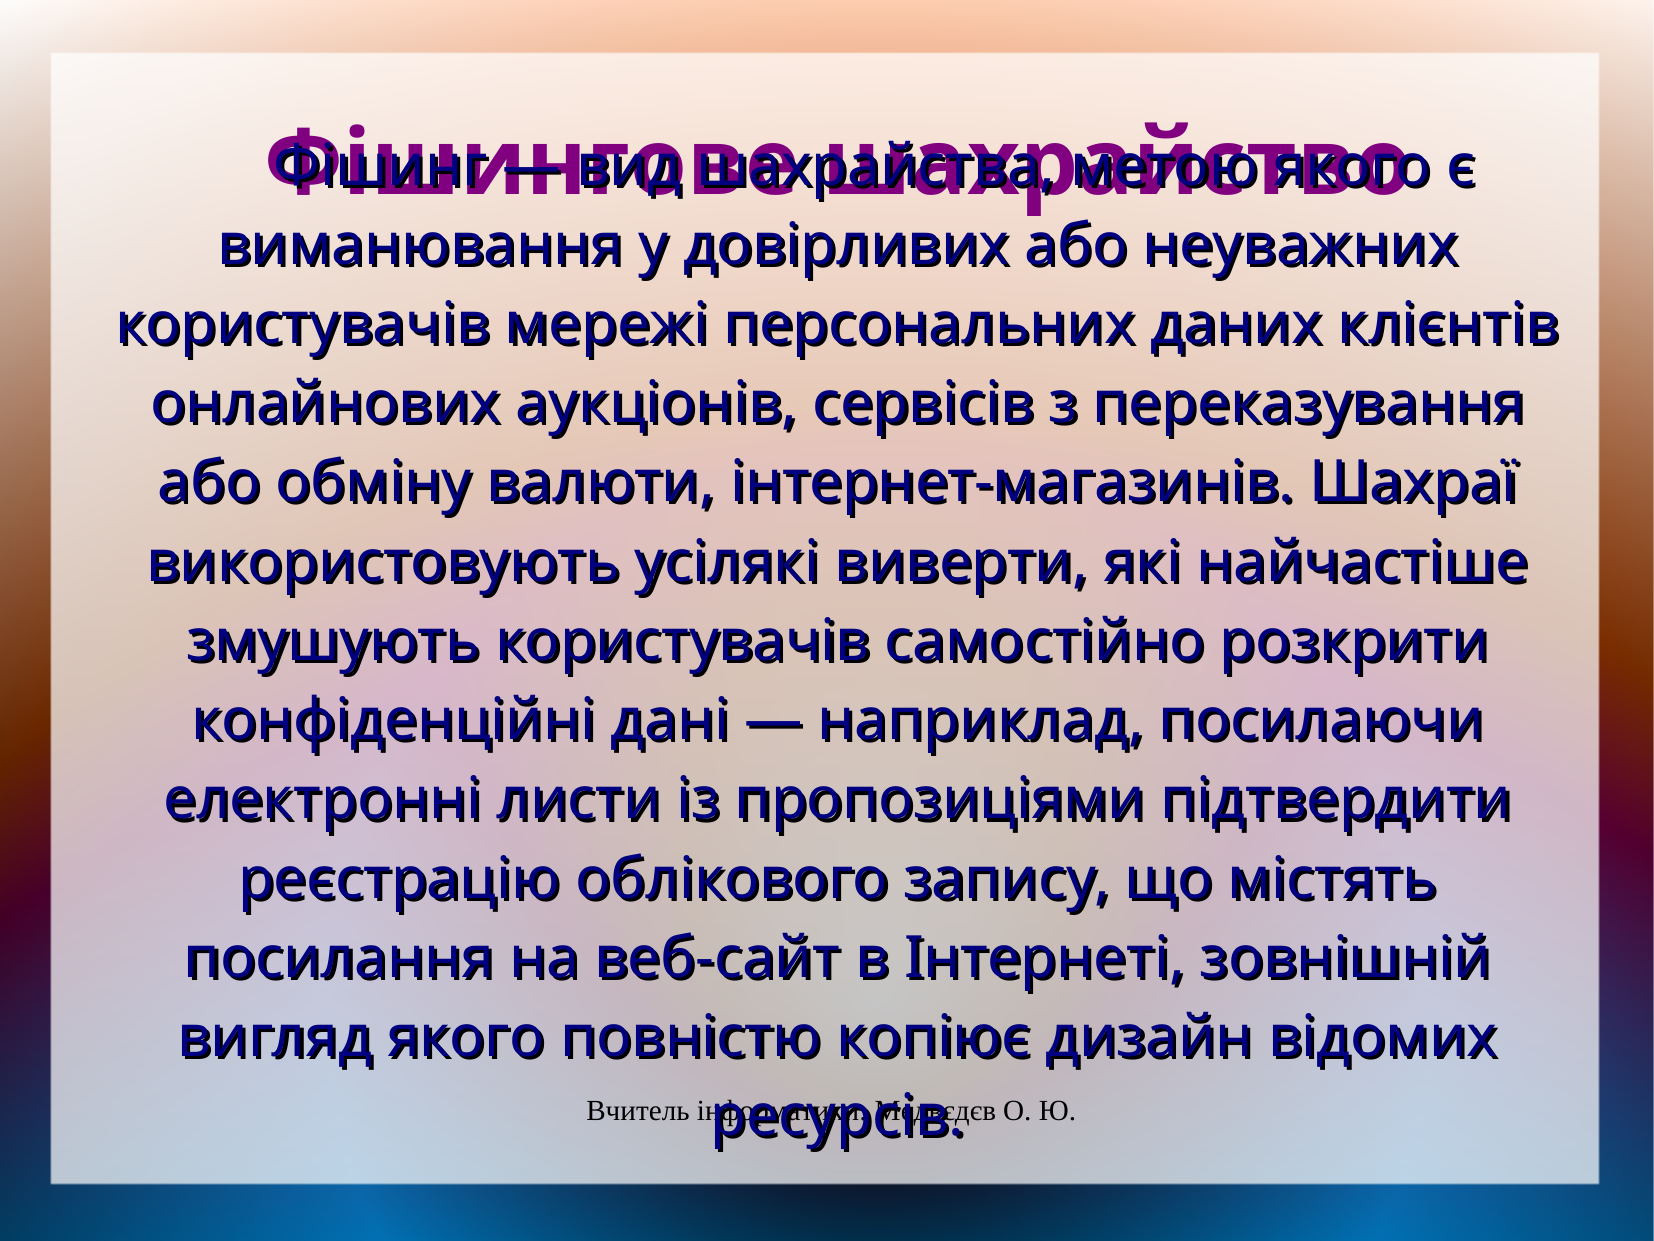

# Фішингове шахрайство
	Фішинг — вид шахрайства, метою якого є виманювання у довірливих або неуважних користувачів мережі персональних даних клієнтів онлайнових аукціонів, сервісів з переказування або обміну валюти, інтернет-магазинів. Шахраї використовують усілякі виверти, які найчастіше змушують користувачів самостійно розкрити конфіденційні дані — наприклад, посилаючи електронні листи із пропозиціями підтвердити реєстрацію облікового запису, що містять посилання на веб-сайт в Інтернеті, зовнішній вигляд якого повністю копіює дизайн відомих ресурсів.
 Вчитель інформатики: Медвєдєв О. Ю.